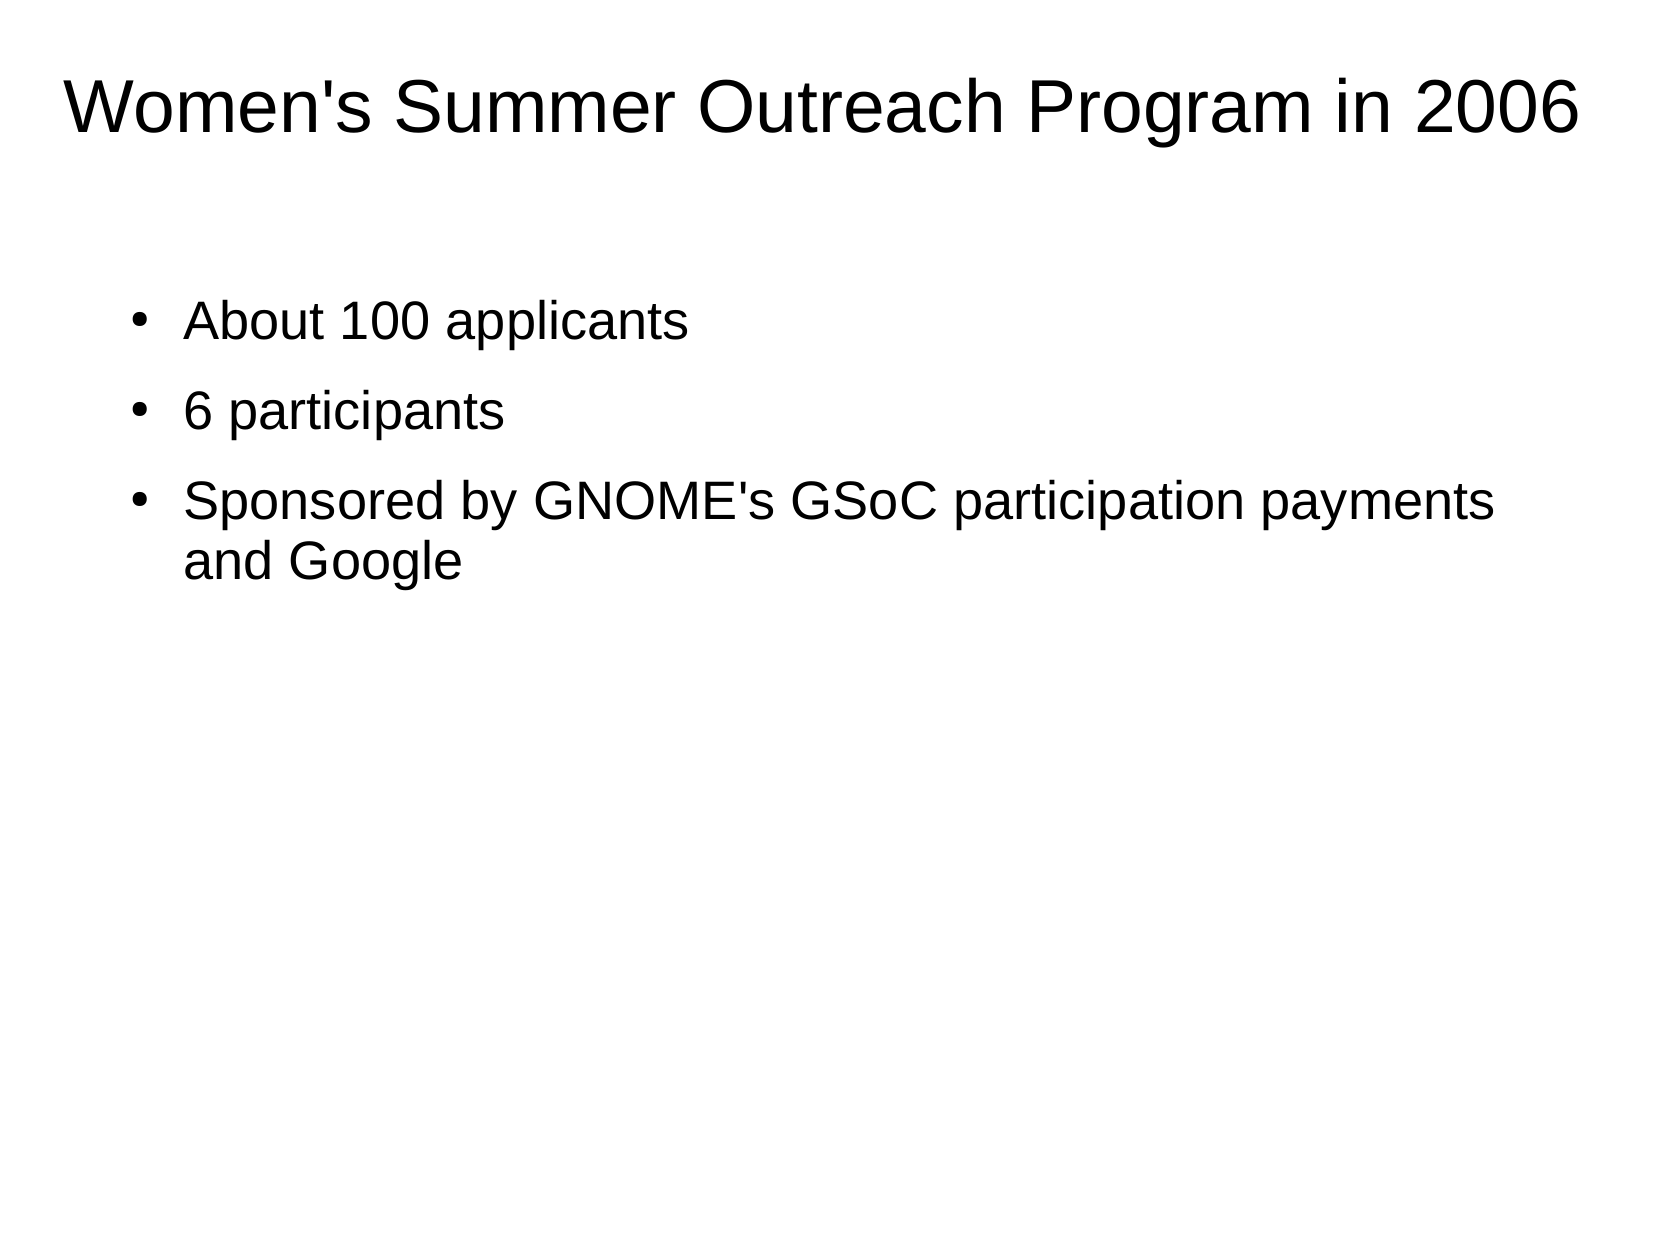

# Women's Summer Outreach Program in 2006
About 100 applicants
6 participants
Sponsored by GNOME's GSoC participation payments and Google